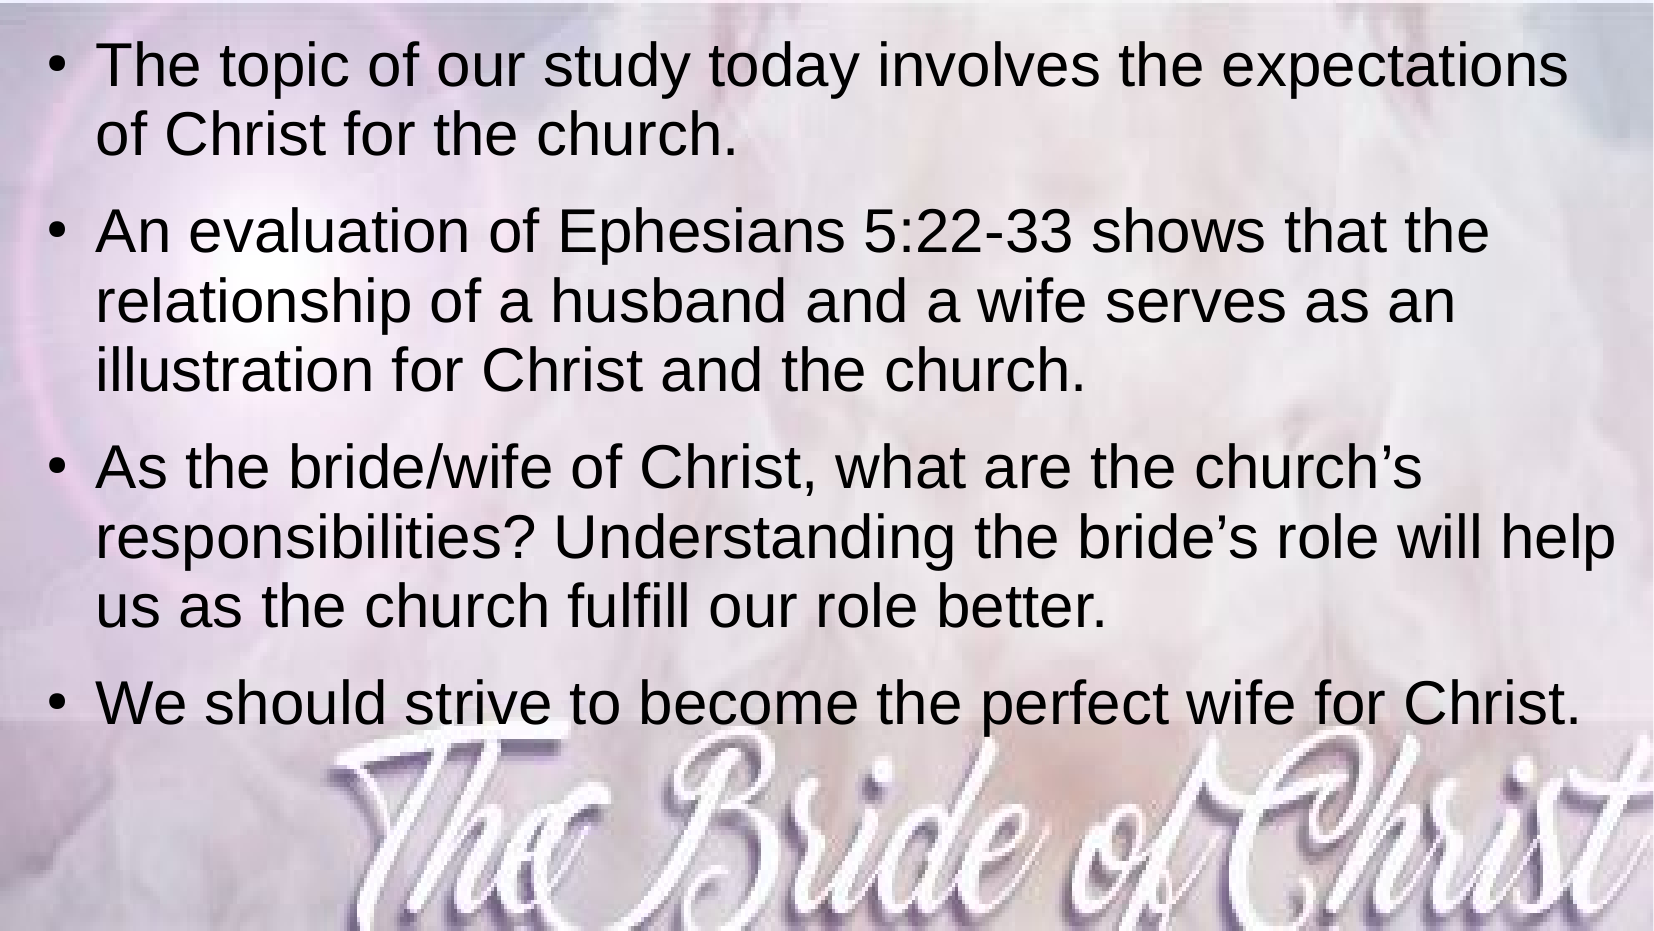

# The topic of our study today involves the expectations of Christ for the church.
An evaluation of Ephesians 5:22-33 shows that the relationship of a husband and a wife serves as an illustration for Christ and the church.
As the bride/wife of Christ, what are the church’s responsibilities? Understanding the bride’s role will help us as the church fulfill our role better.
We should strive to become the perfect wife for Christ.